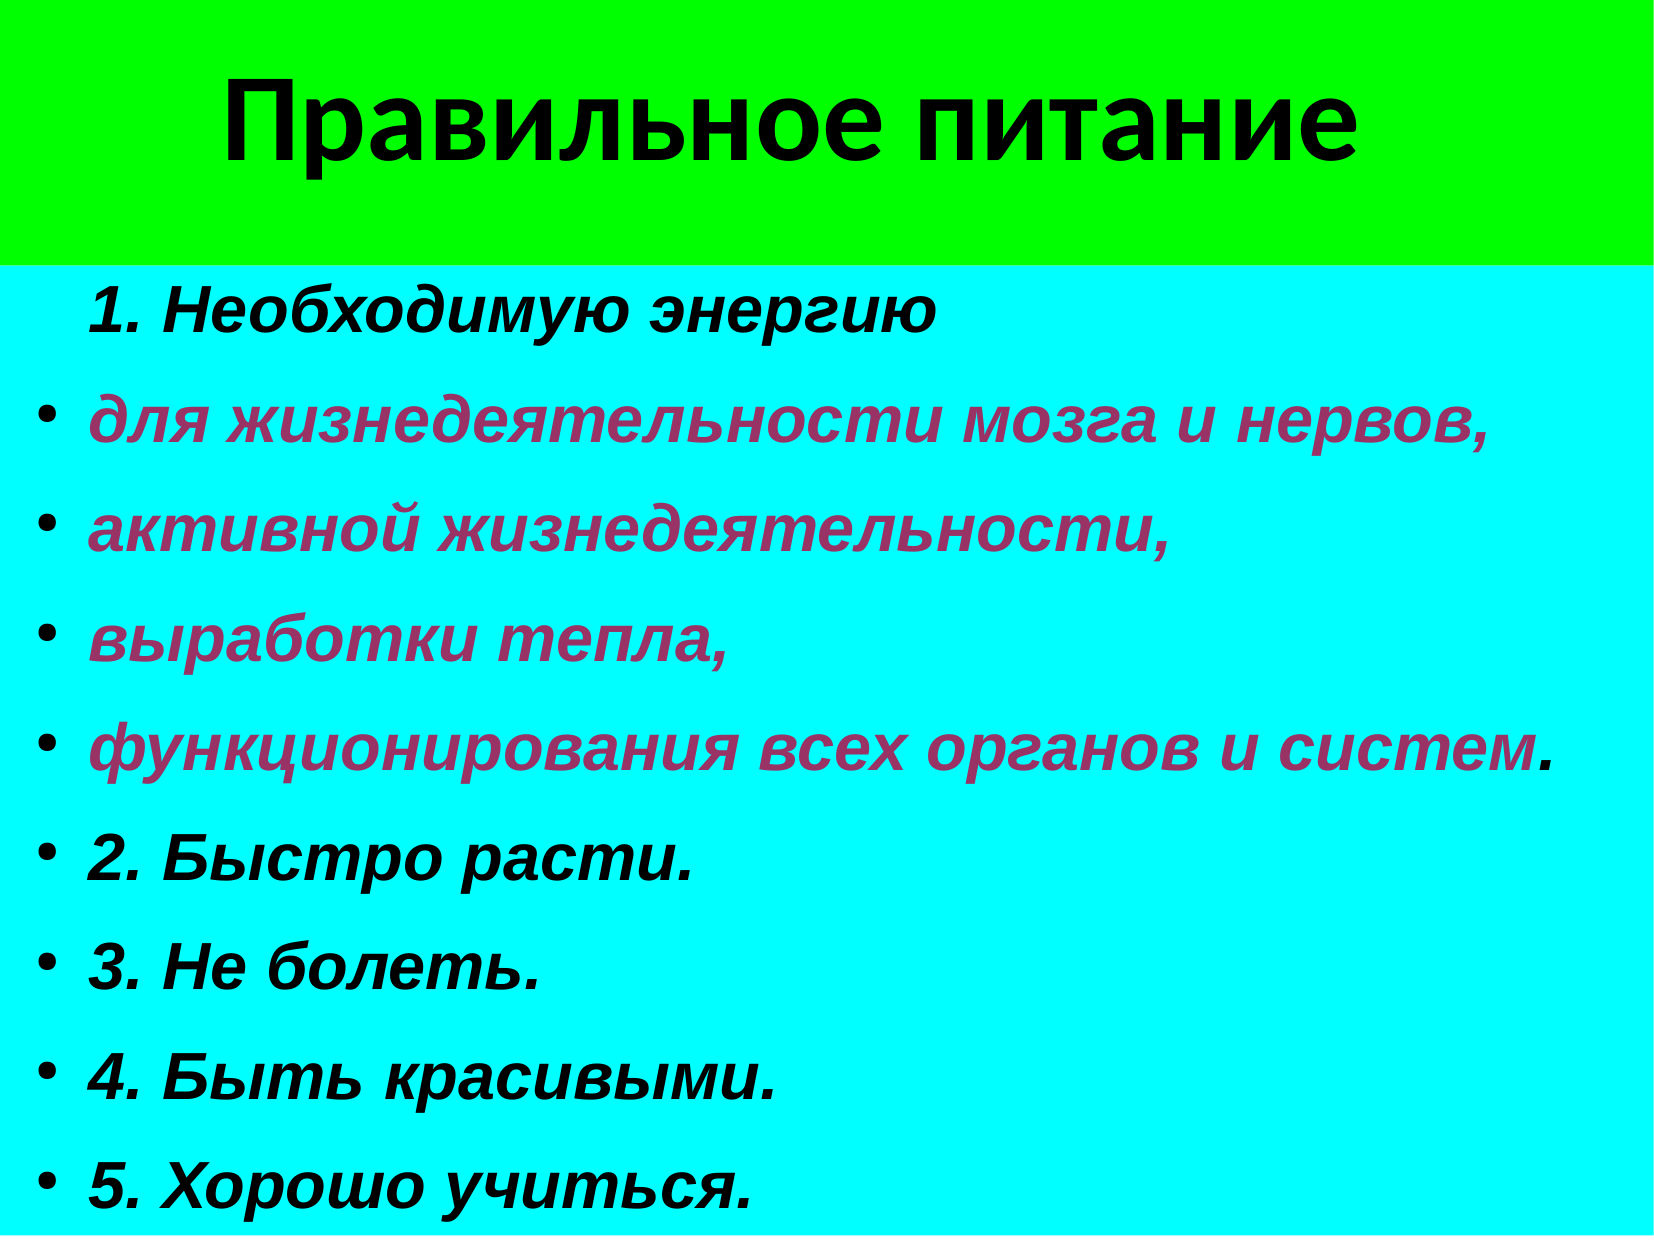

# Правильное питание
1. Необходимую энергию
для жизнедеятельности мозга и нервов,
активной жизнедеятельности,
выработки тепла,
функционирования всех органов и систем.
2. Быстро расти.
3. Не болеть.
4. Быть красивыми.
5. Хорошо учиться.